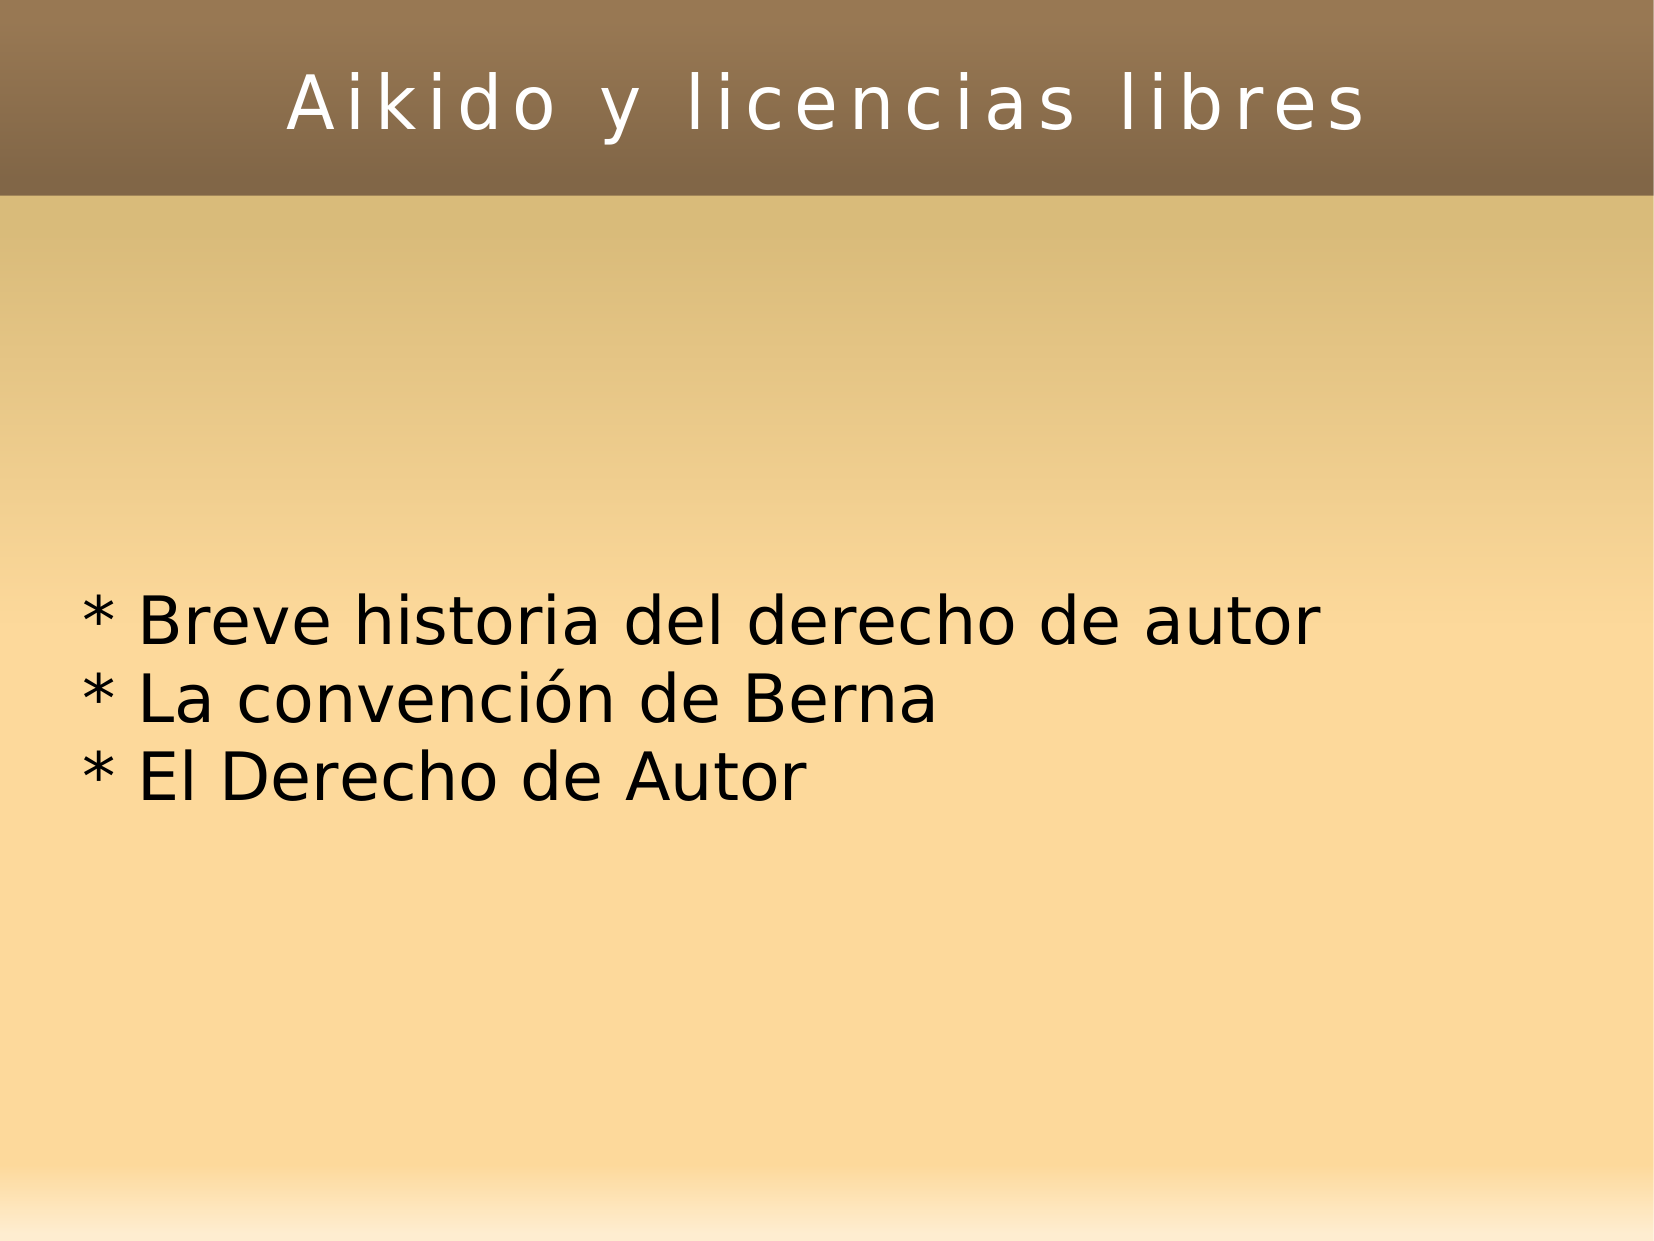

# Aikido y licencias libres
* Breve historia del derecho de autor
* La convención de Berna
* El Derecho de Autor